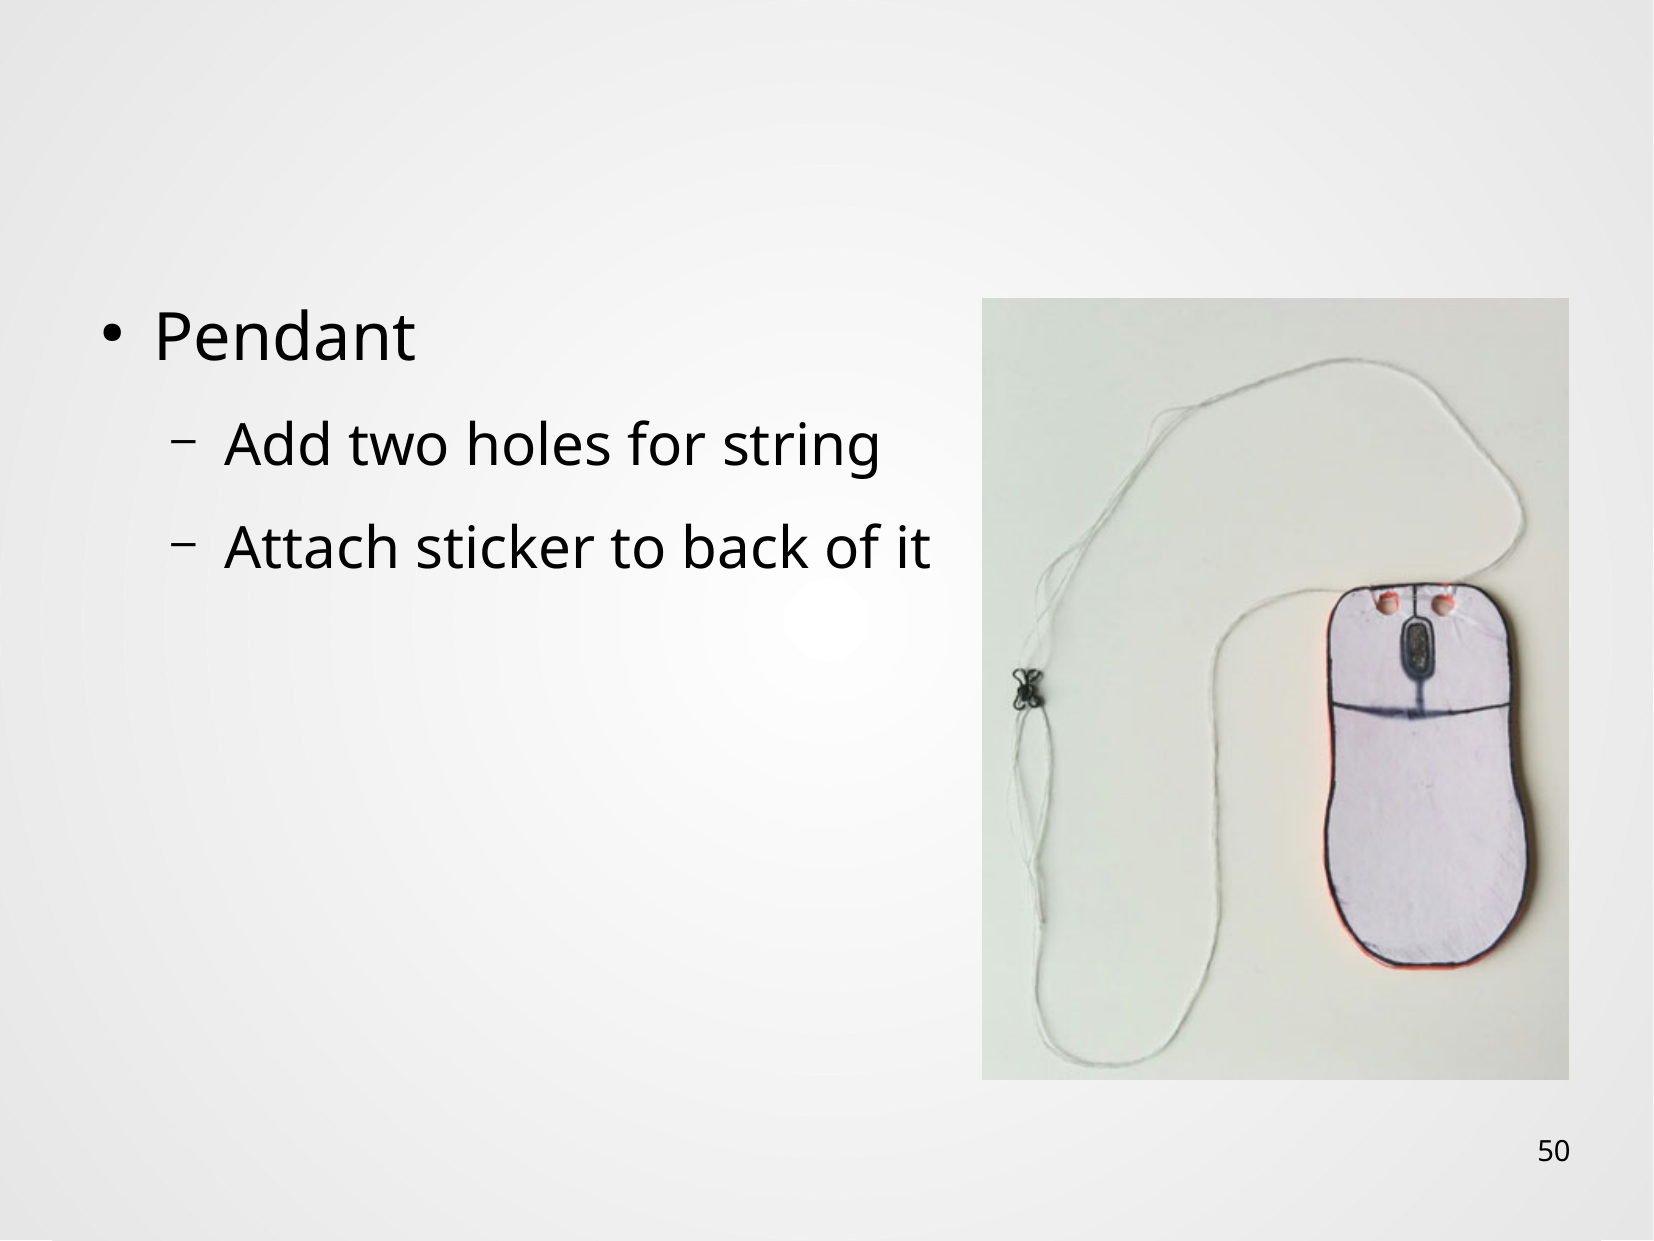

#
Pendant
Add two holes for string
Attach sticker to back of it
50